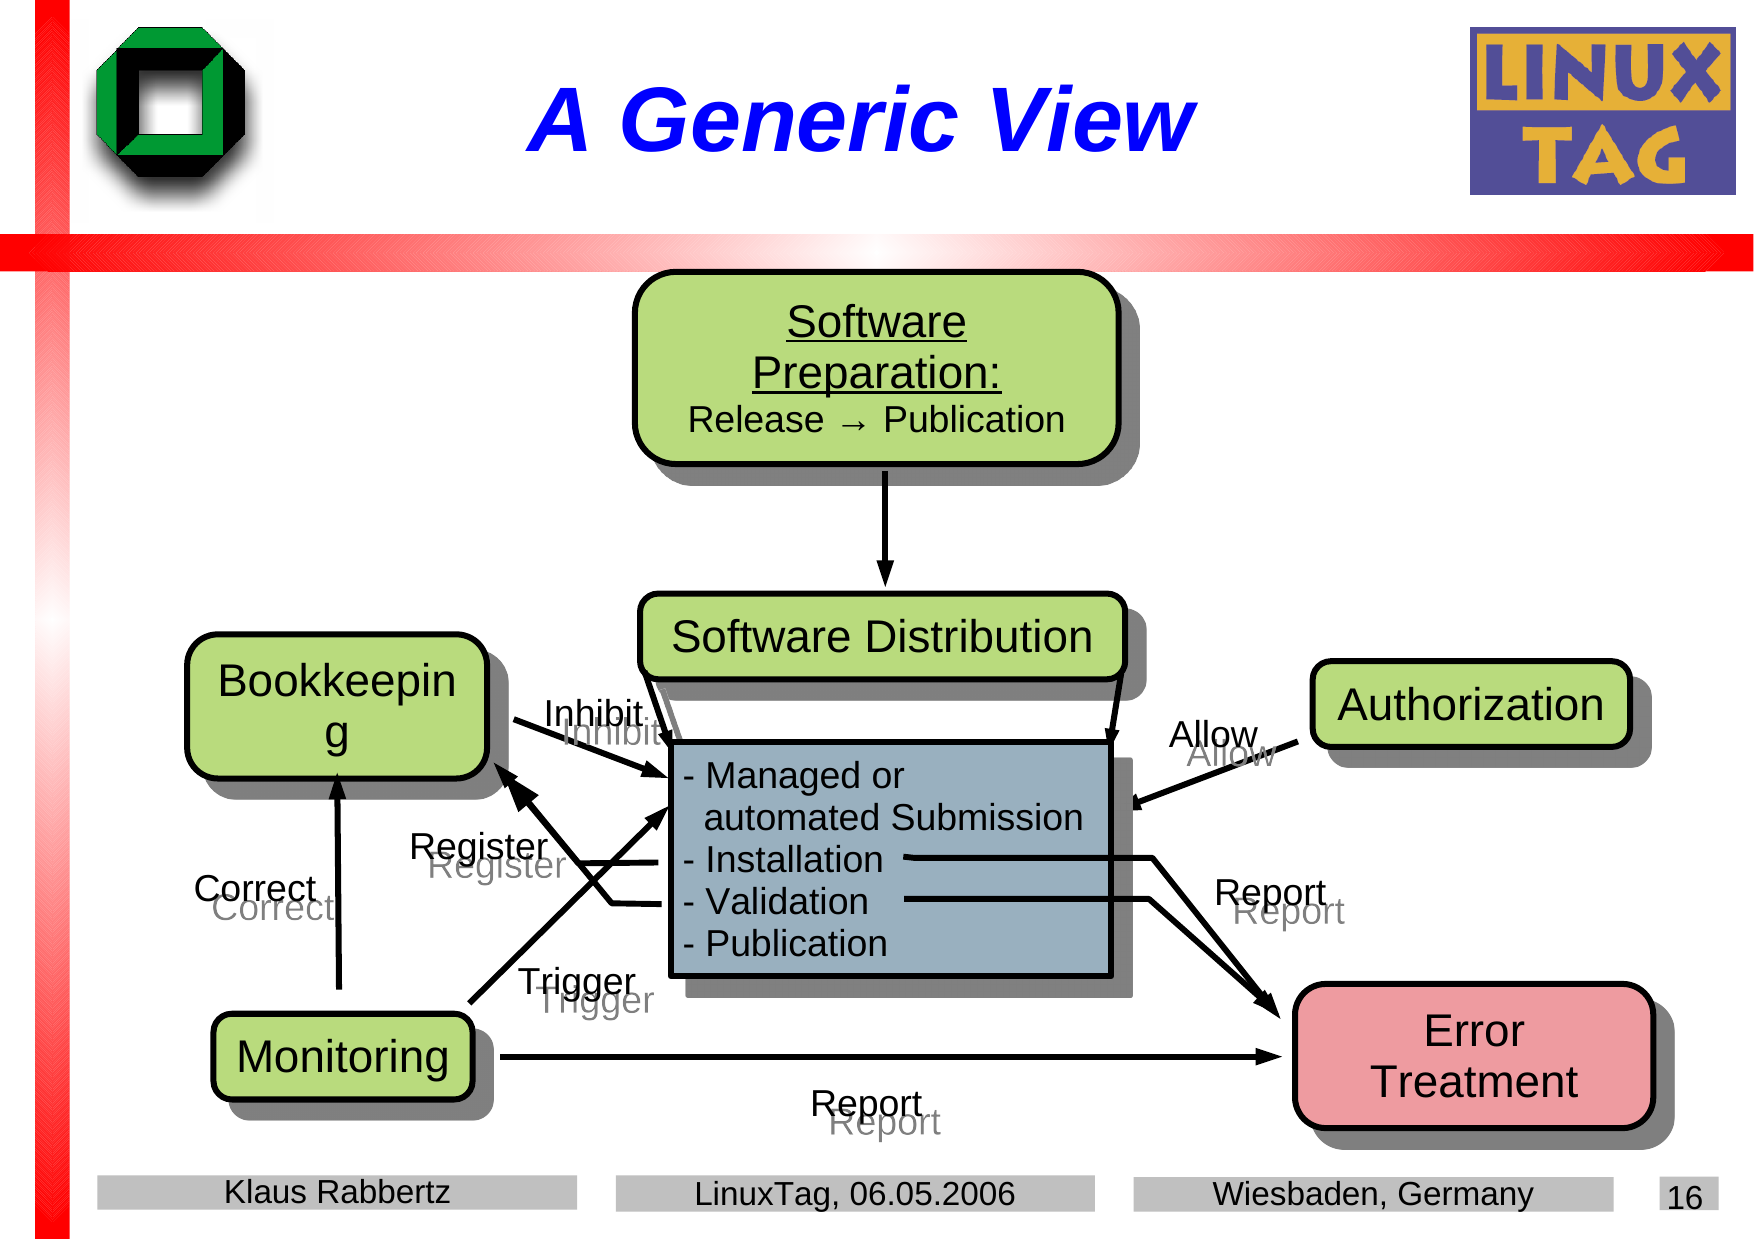

# A Generic View
Software Preparation:
Release → Publication
Software Distribution
Bookkeeping
Authorization
Inhibit
Allow
- Managed or
 automated Submission
- Installation
- Validation
- Publication
Register
Correct
Report
Trigger
Error Treatment
Monitoring
Report